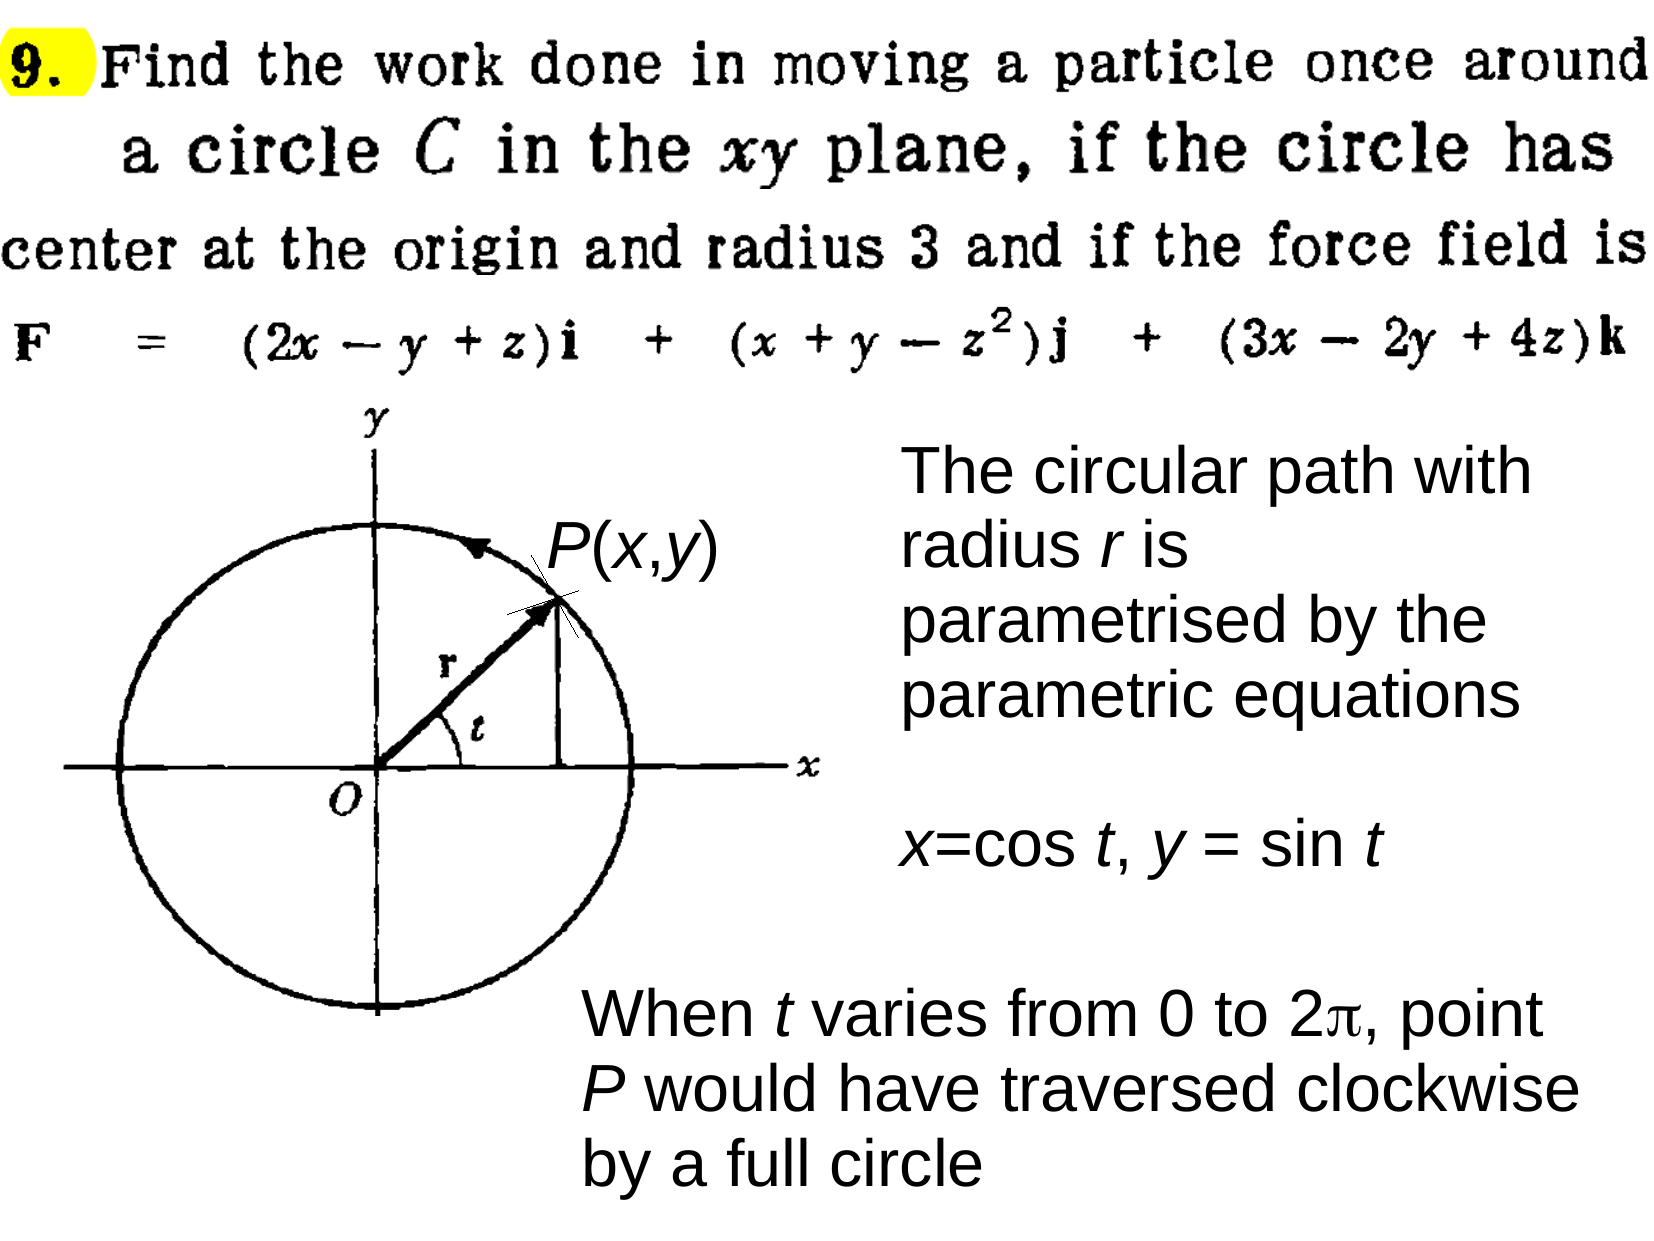

The circular path with radius r is parametrised by the parametric equations
x=cos t, y = sin t
P(x,y)
When t varies from 0 to 2p, point P would have traversed clockwise by a full circle